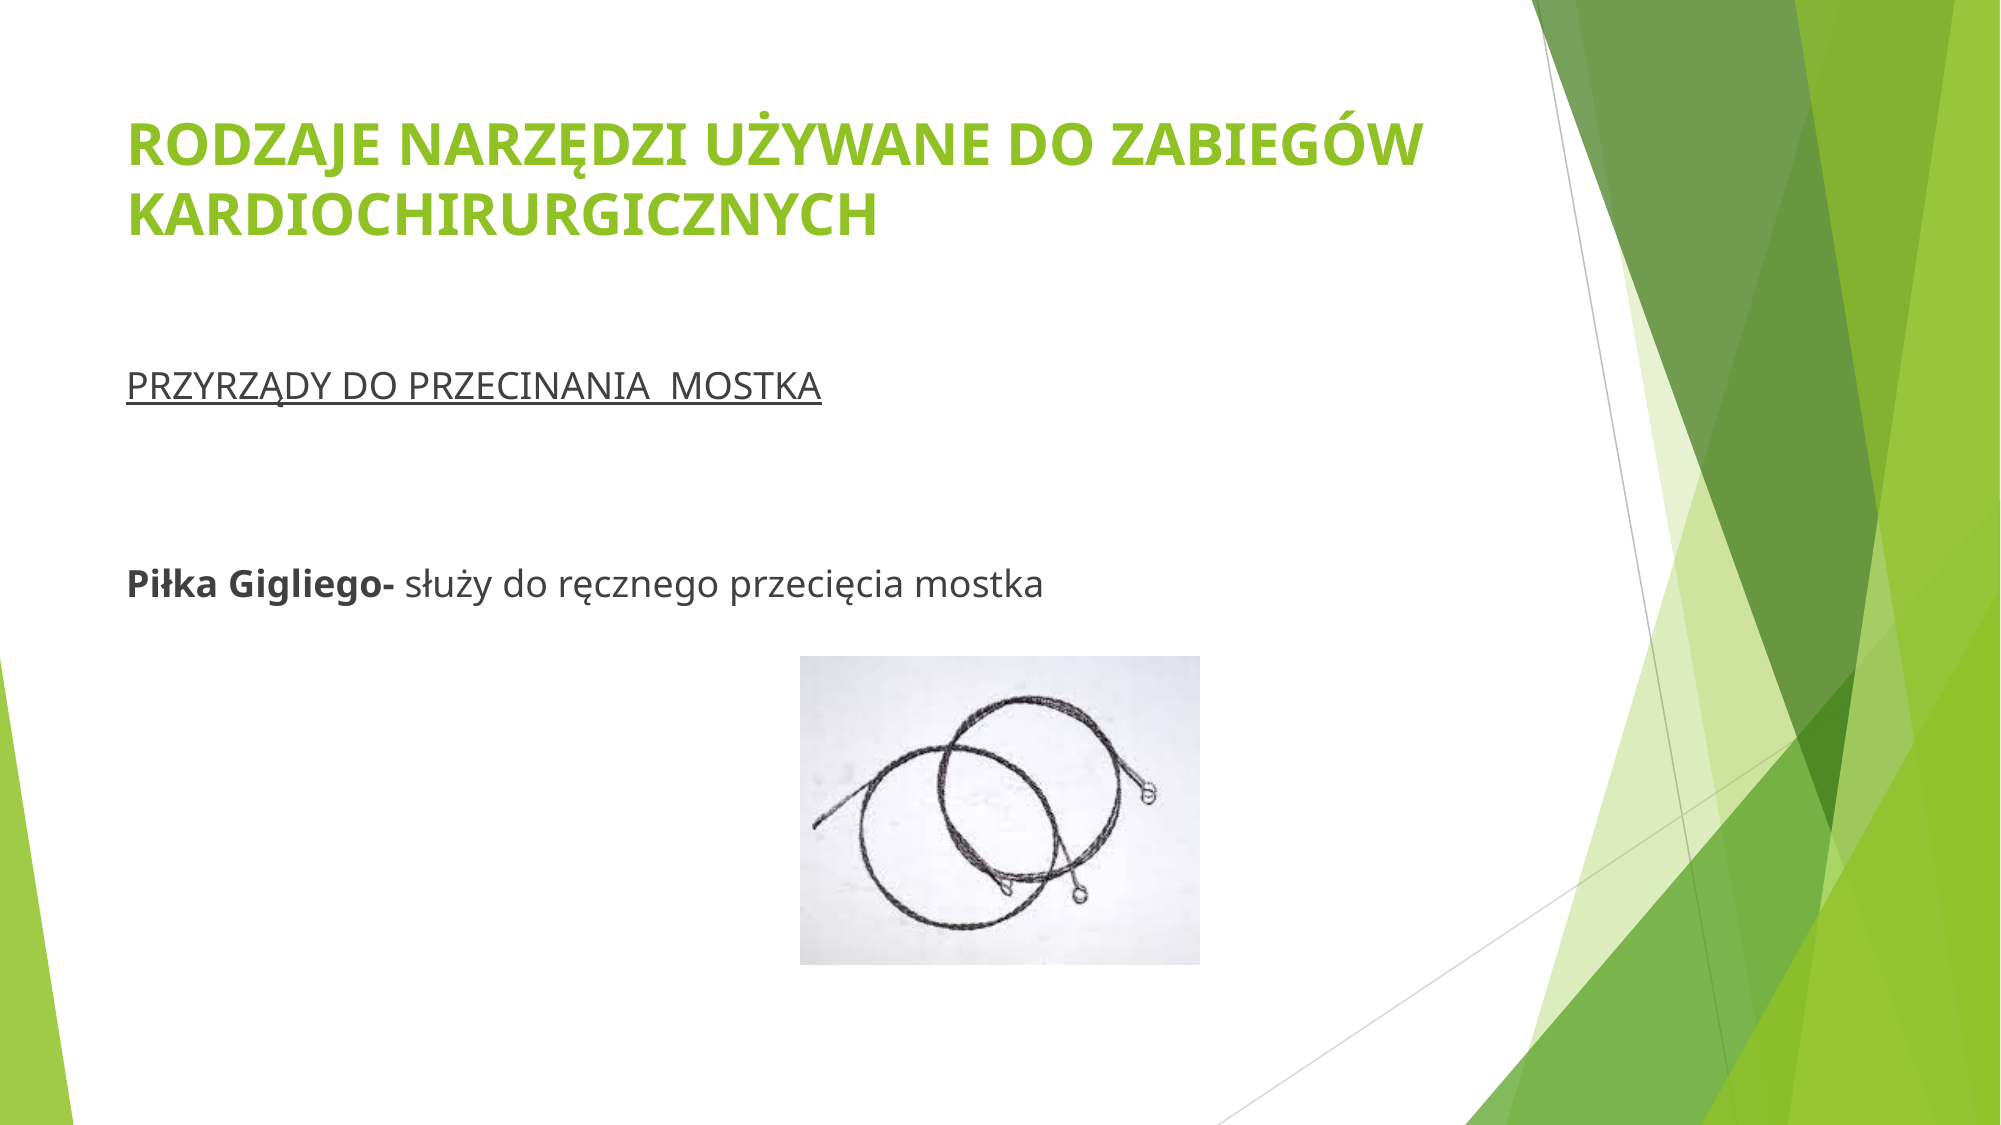

# RODZAJE NARZĘDZI UŻYWANE DO ZABIEGÓW KARDIOCHIRURGICZNYCH
PRZYRZĄDY DO PRZECINANIA MOSTKA
Piłka Gigliego- służy do ręcznego przecięcia mostka